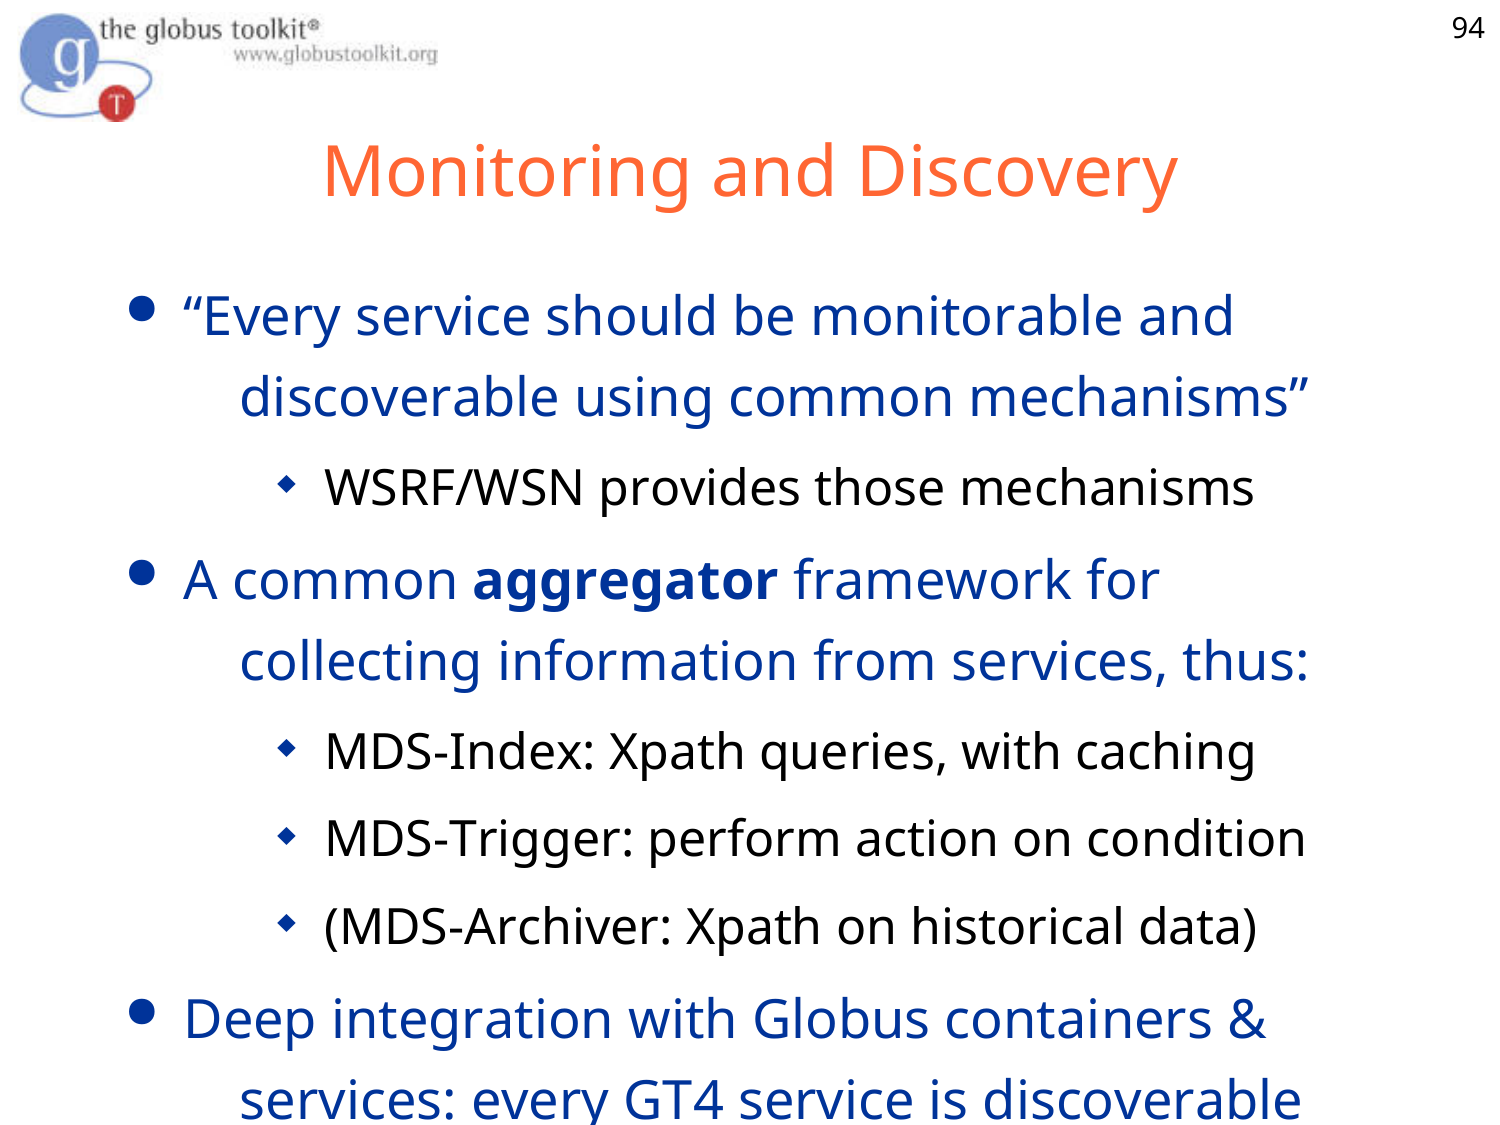

94
# Monitoring and Discovery
“Every service should be monitorable and discoverable using common mechanisms”
WSRF/WSN provides those mechanisms
A common aggregator framework for collecting information from services, thus:
MDS-Index: Xpath queries, with caching
MDS-Trigger: perform action on condition
(MDS-Archiver: Xpath on historical data)
Deep integration with Globus containers & services: every GT4 service is discoverable
GRAM, RFT, GridFTP, CAS, …